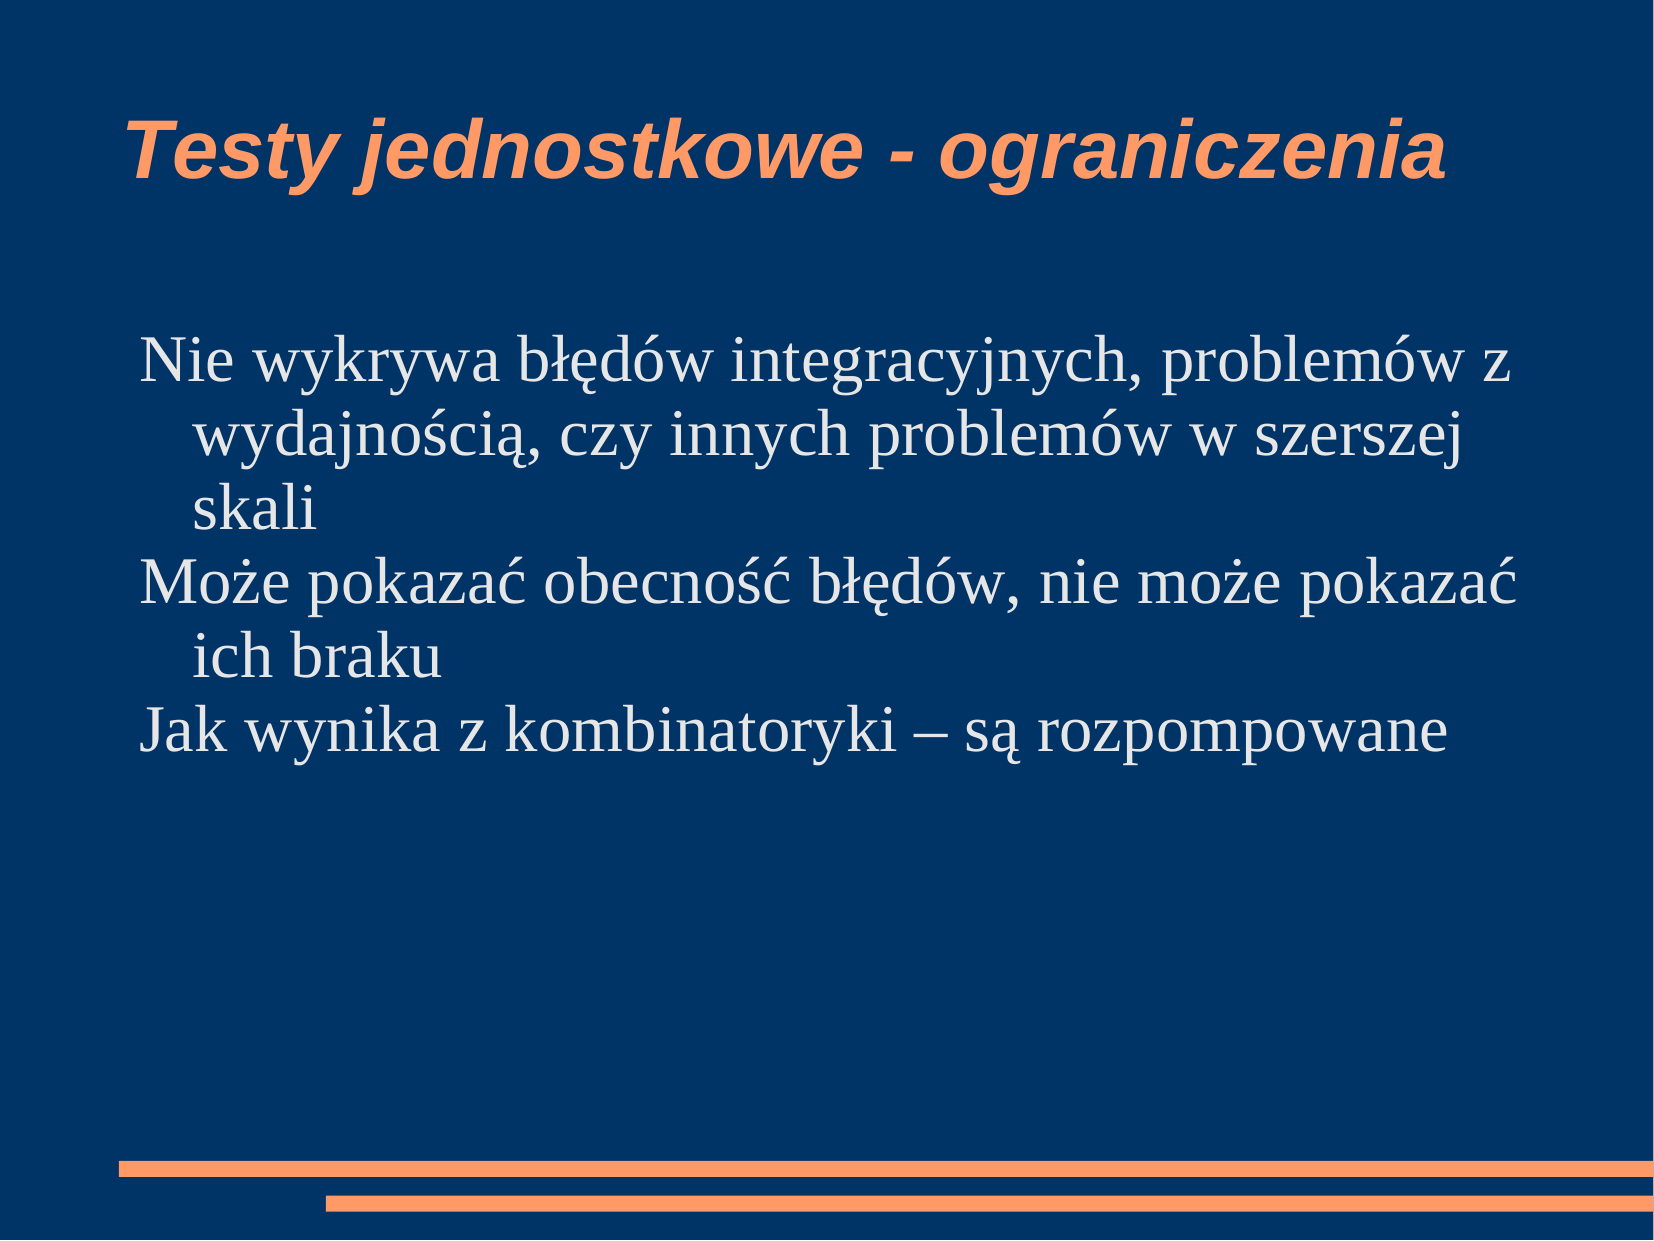

# Testy jednostkowe - ograniczenia
Nie wykrywa błędów integracyjnych, problemów z wydajnością, czy innych problemów w szerszej skali
Może pokazać obecność błędów, nie może pokazać ich braku
Jak wynika z kombinatoryki – są rozpompowane